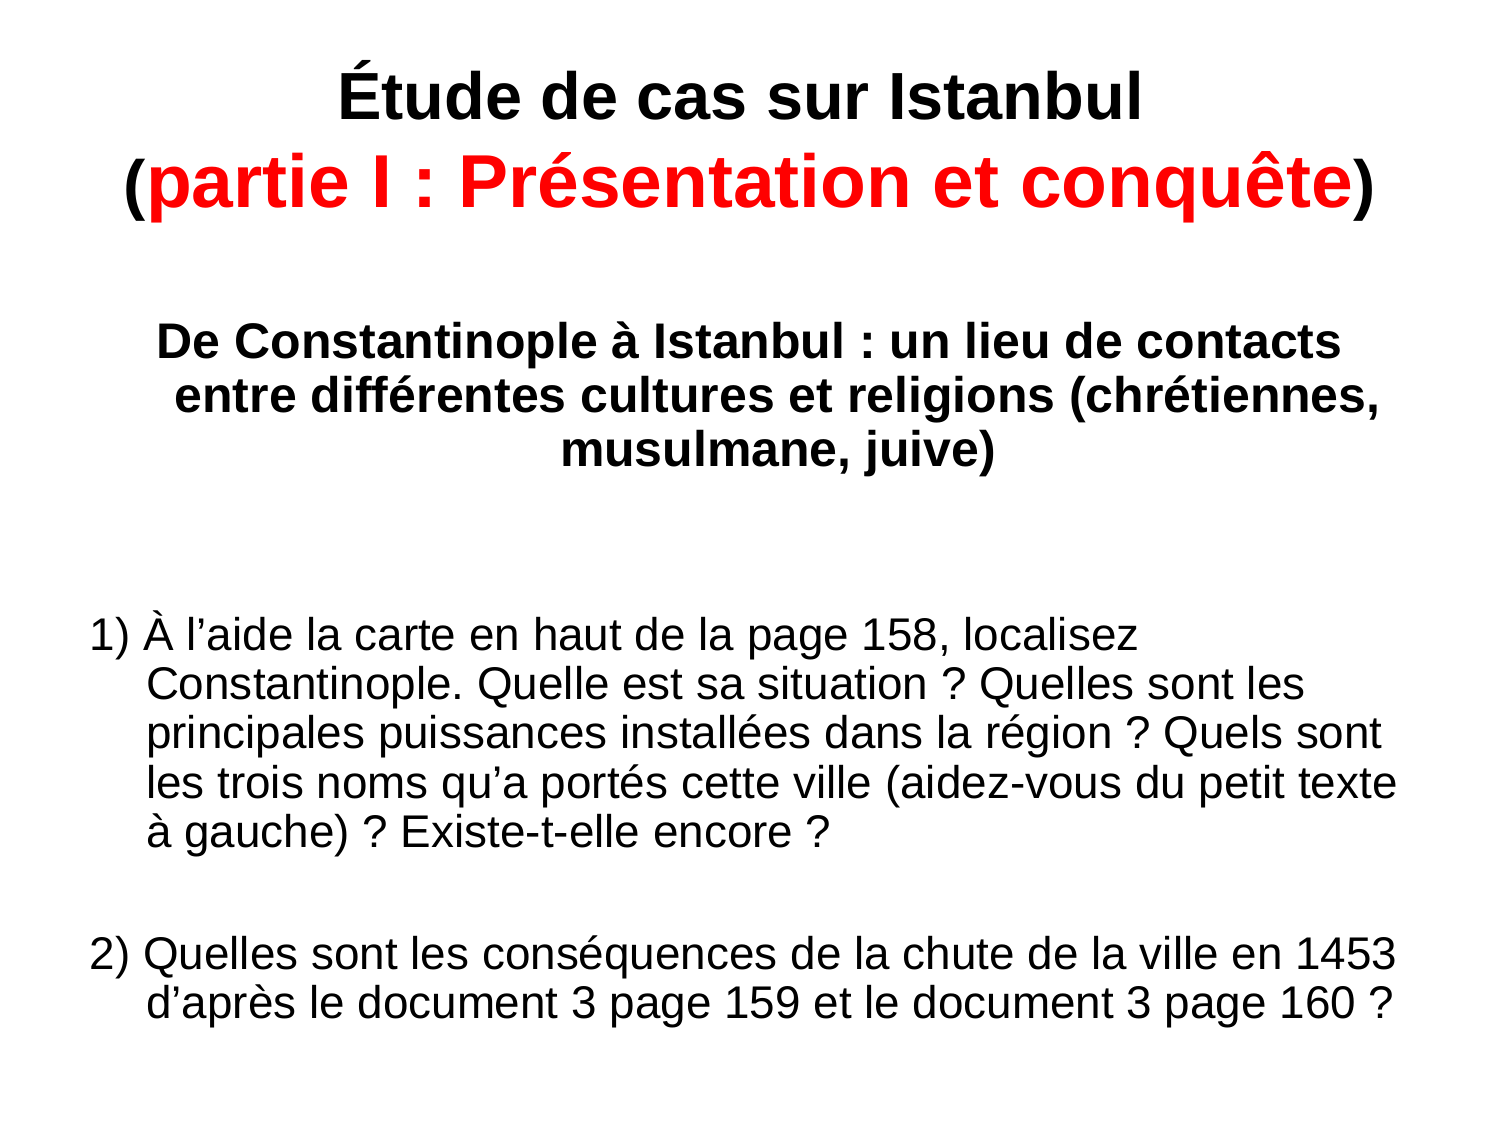

# Étude de cas sur Istanbul (partie I : Présentation et conquête)
De Constantinople à Istanbul : un lieu de contacts entre différentes cultures et religions (chrétiennes, musulmane, juive)
1) À l’aide la carte en haut de la page 158, localisez Constantinople. Quelle est sa situation ? Quelles sont les principales puissances installées dans la région ? Quels sont les trois noms qu’a portés cette ville (aidez-vous du petit texte à gauche) ? Existe-t-elle encore ?
2) Quelles sont les conséquences de la chute de la ville en 1453 d’après le document 3 page 159 et le document 3 page 160 ?